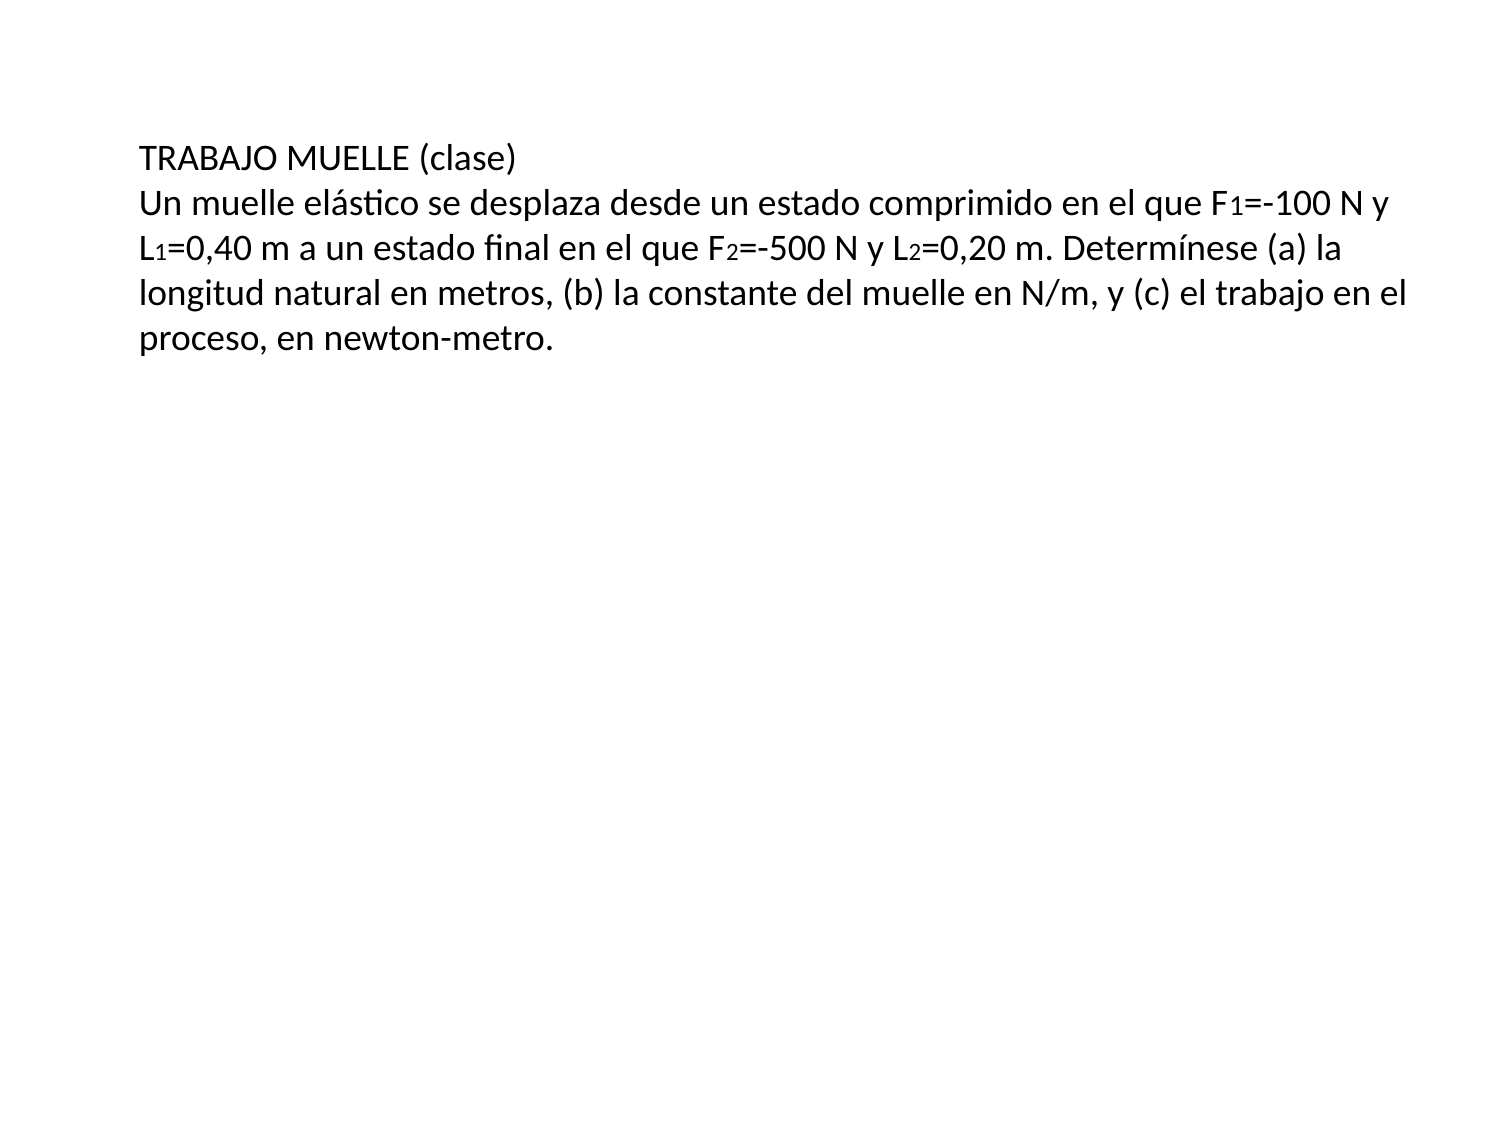

TRABAJO MUELLE (clase)
Un muelle elástico se desplaza desde un estado comprimido en el que F1=-100 N y L1=0,40 m a un estado final en el que F2=-500 N y L2=0,20 m. Determínese (a) la longitud natural en metros, (b) la constante del muelle en N/m, y (c) el trabajo en el proceso, en newton-metro.